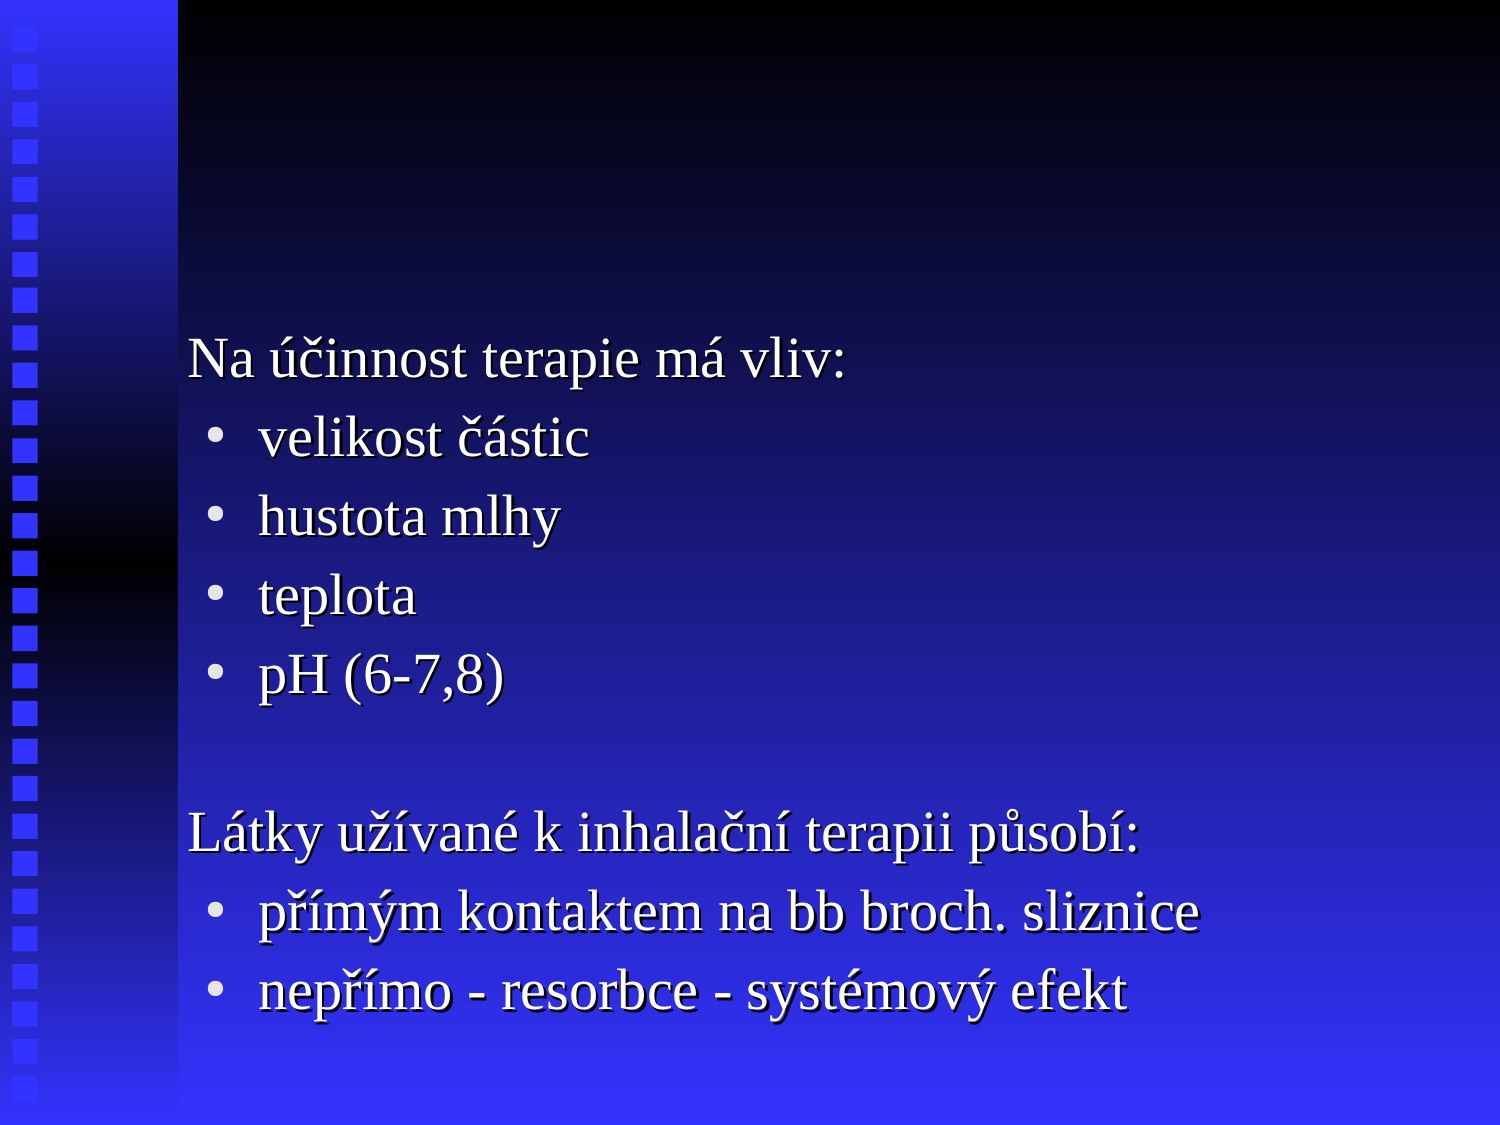

#
Na účinnost terapie má vliv:
velikost částic
hustota mlhy
teplota
pH (6-7,8)
Látky užívané k inhalační terapii působí:
přímým kontaktem na bb broch. sliznice
nepřímo - resorbce - systémový efekt